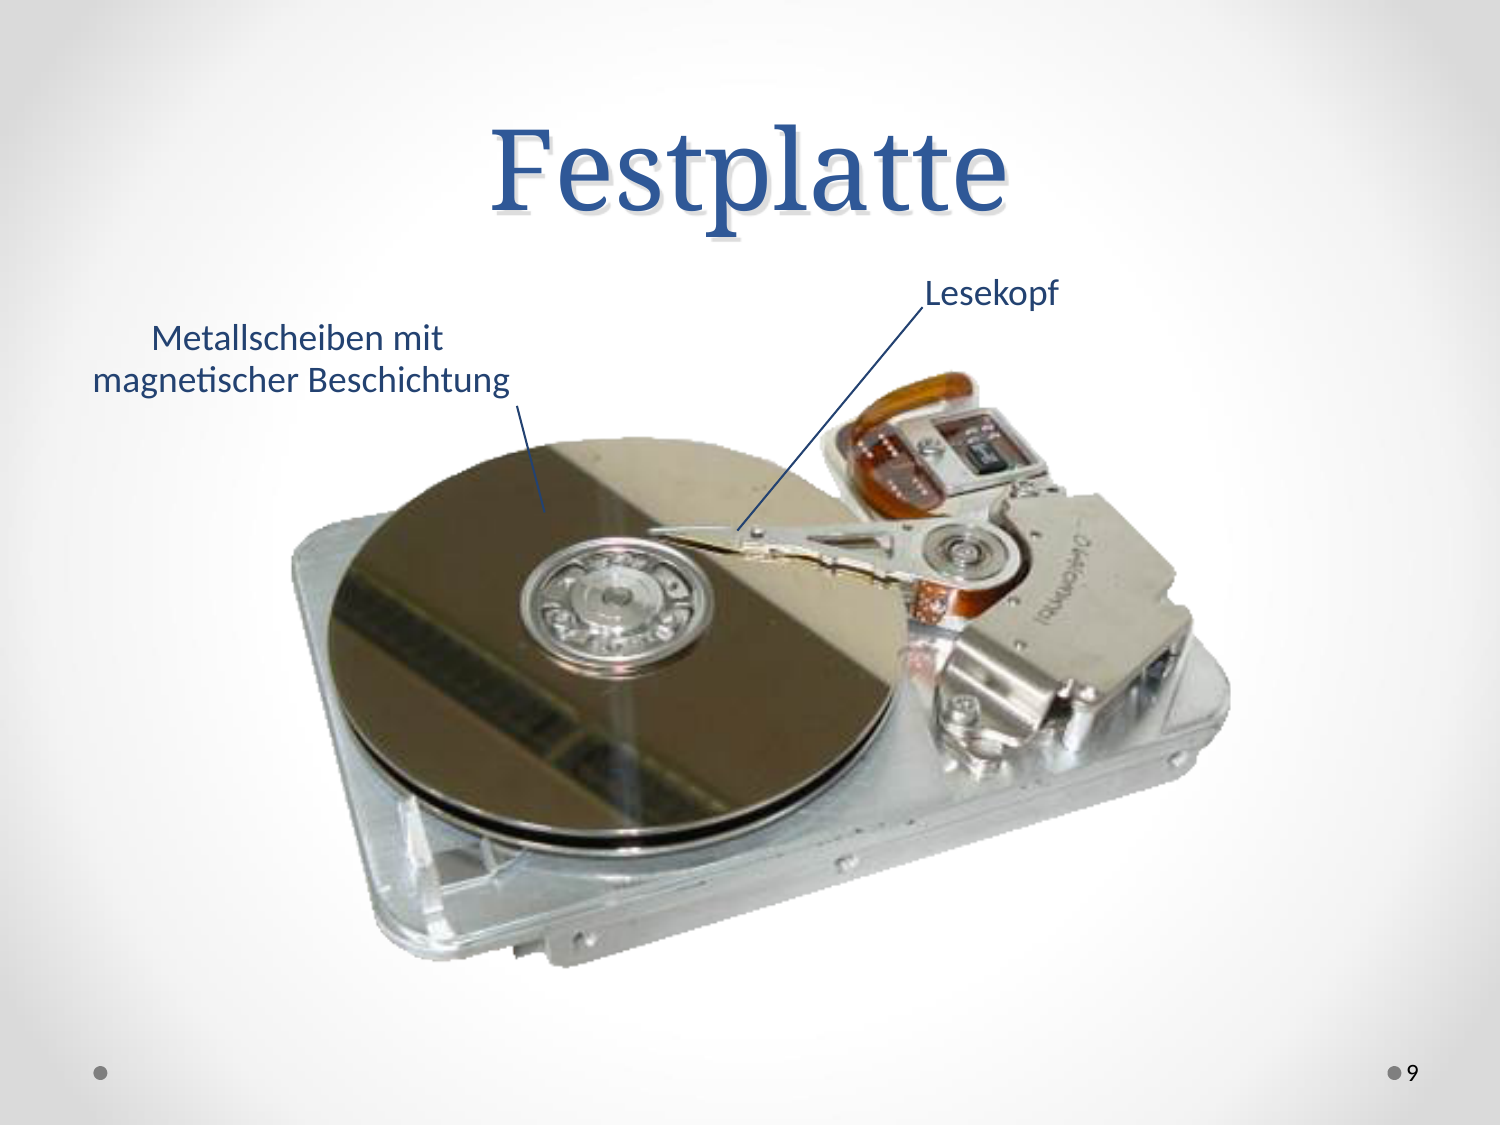

# Festplatte
Lesekopf
Metallscheiben mit
magnetischer Beschichtung